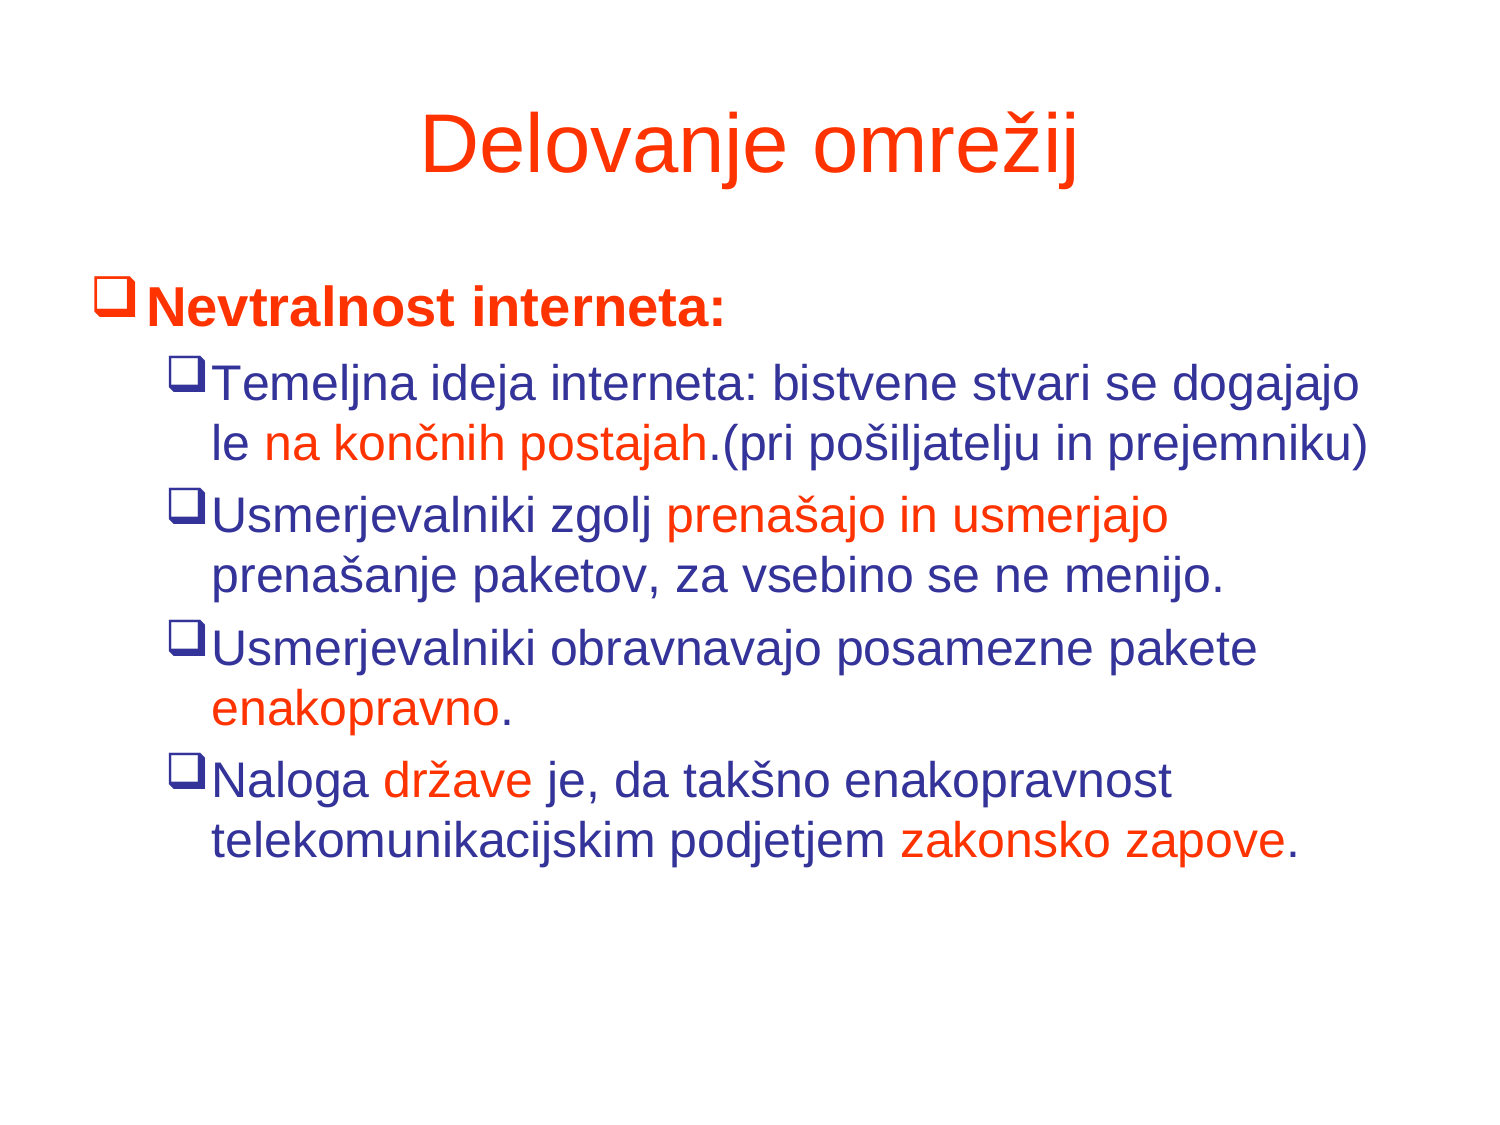

# Delovanje omrežij
Nevtralnost interneta:
Temeljna ideja interneta: bistvene stvari se dogajajo le na končnih postajah.(pri pošiljatelju in prejemniku)
Usmerjevalniki zgolj prenašajo in usmerjajo prenašanje paketov, za vsebino se ne menijo.
Usmerjevalniki obravnavajo posamezne pakete enakopravno.
Naloga države je, da takšno enakopravnost telekomunikacijskim podjetjem zakonsko zapove.